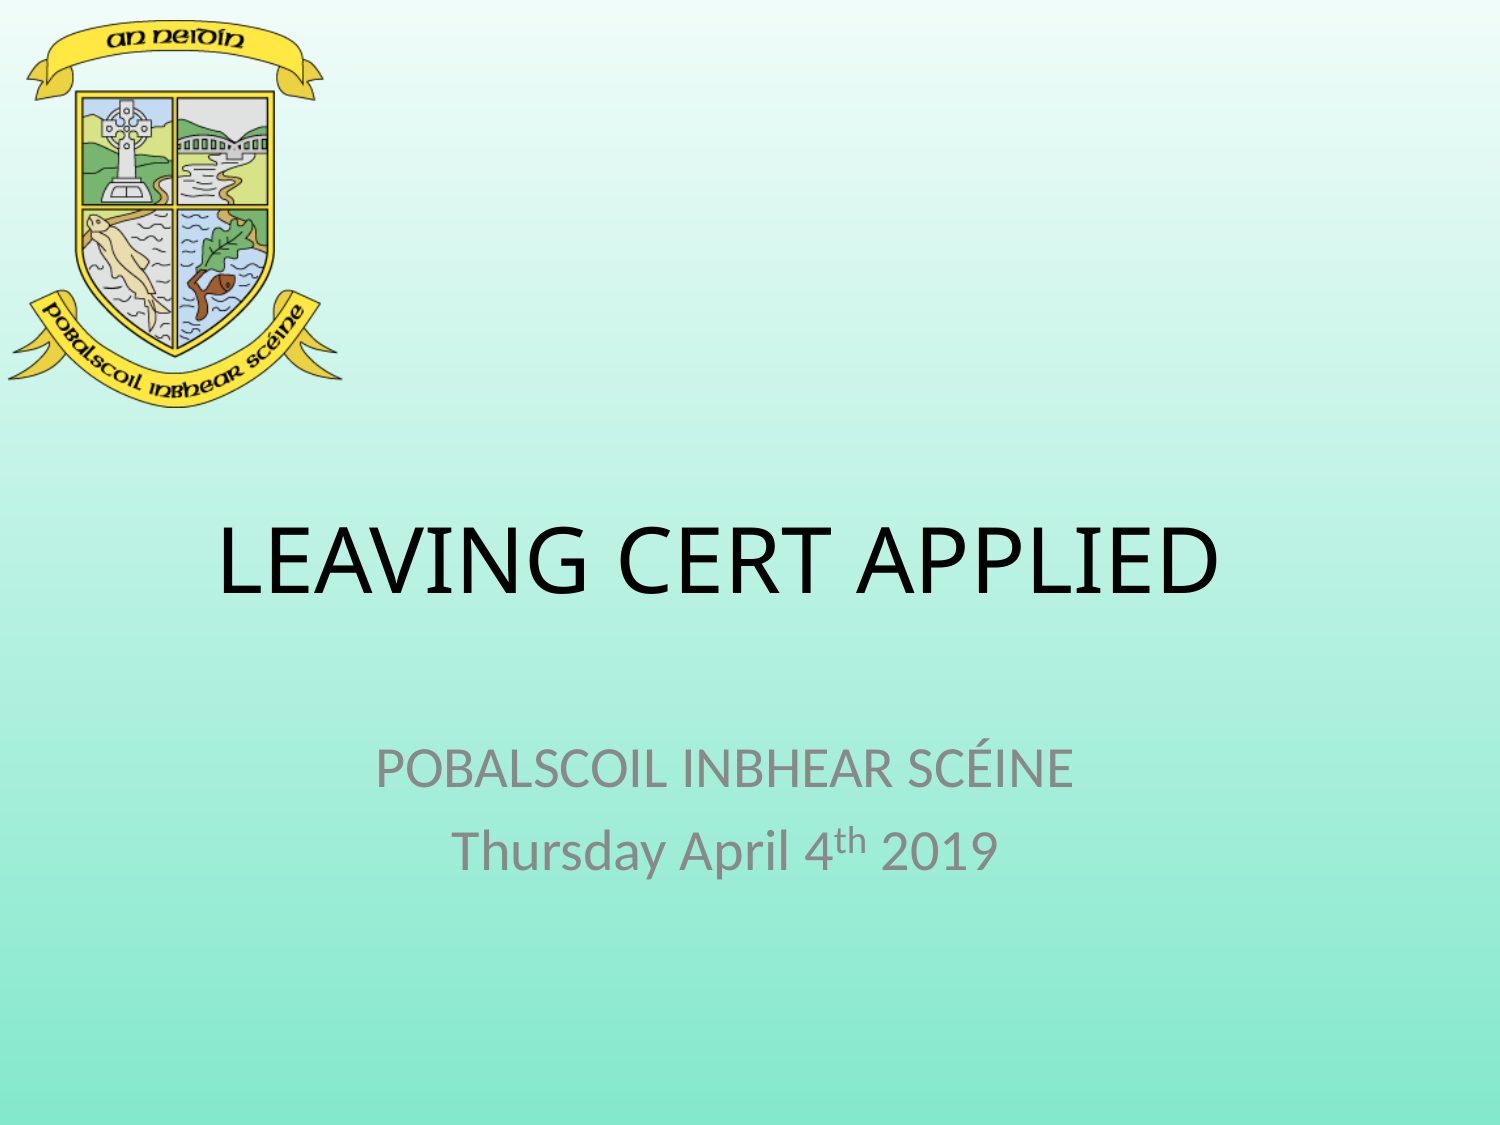

# LEAVING CERT APPLIED
POBALSCOIL INBHEAR SCÉINE
Thursday April 4th 2019